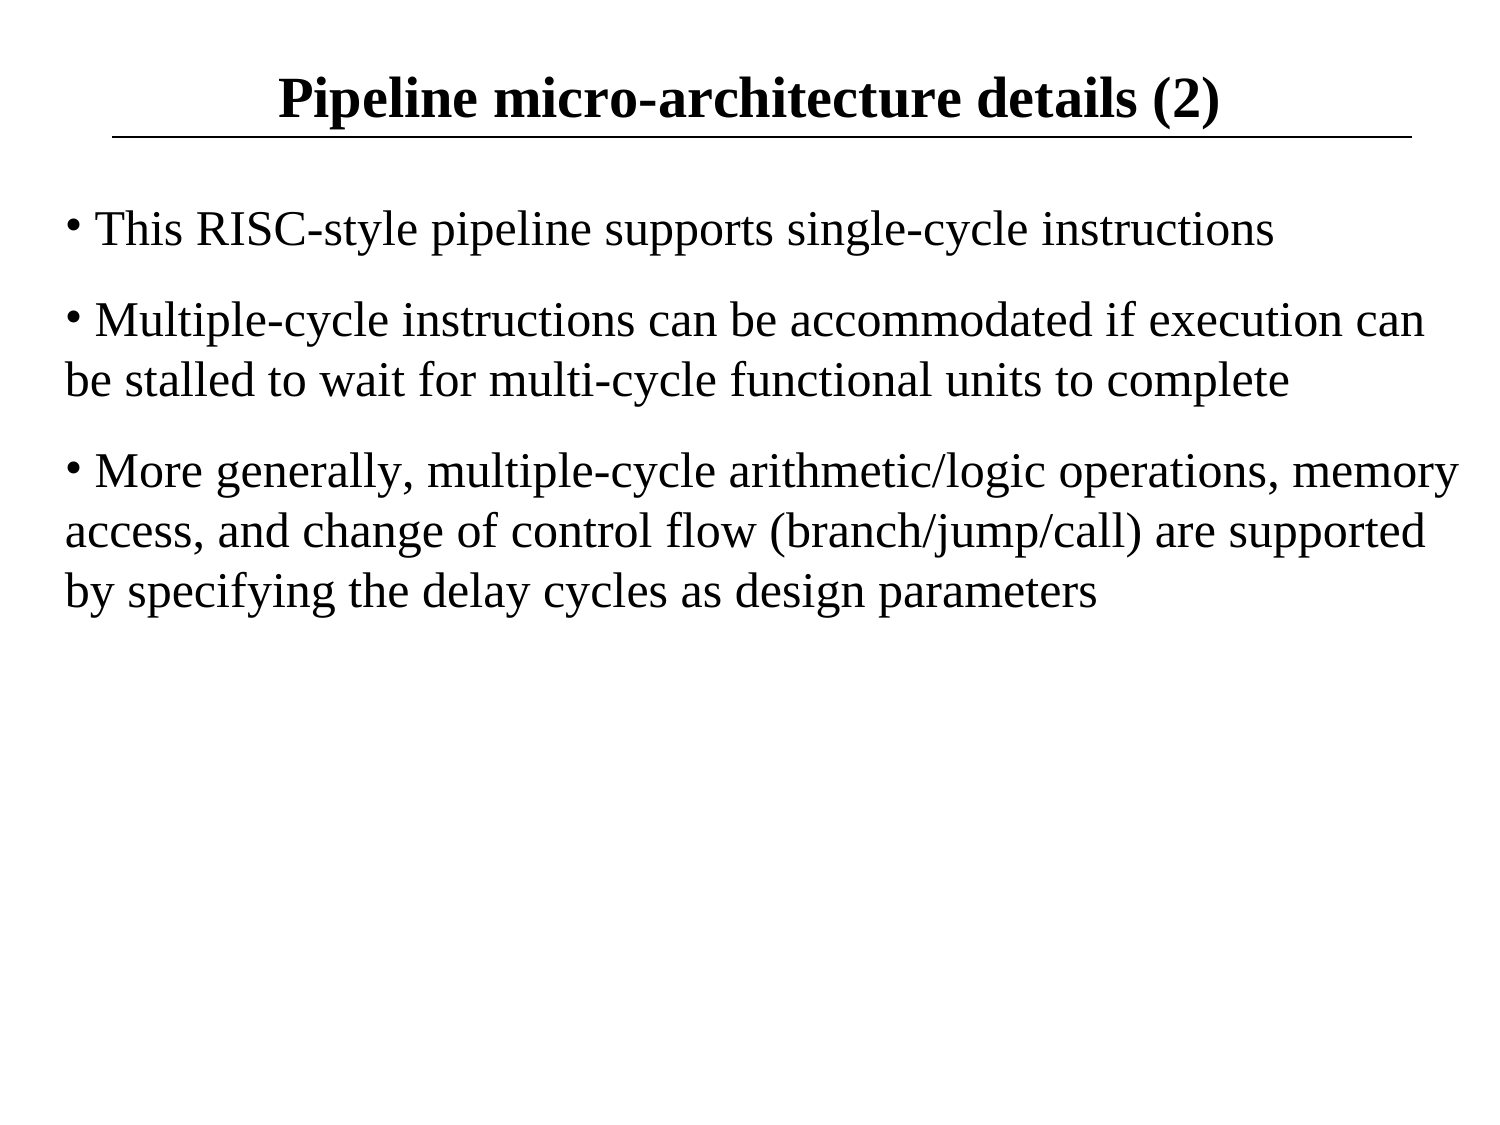

# Pipeline micro-architecture details (2)
 This RISC-style pipeline supports single-cycle instructions
 Multiple-cycle instructions can be accommodated if execution can be stalled to wait for multi-cycle functional units to complete
 More generally, multiple-cycle arithmetic/logic operations, memory access, and change of control flow (branch/jump/call) are supported by specifying the delay cycles as design parameters